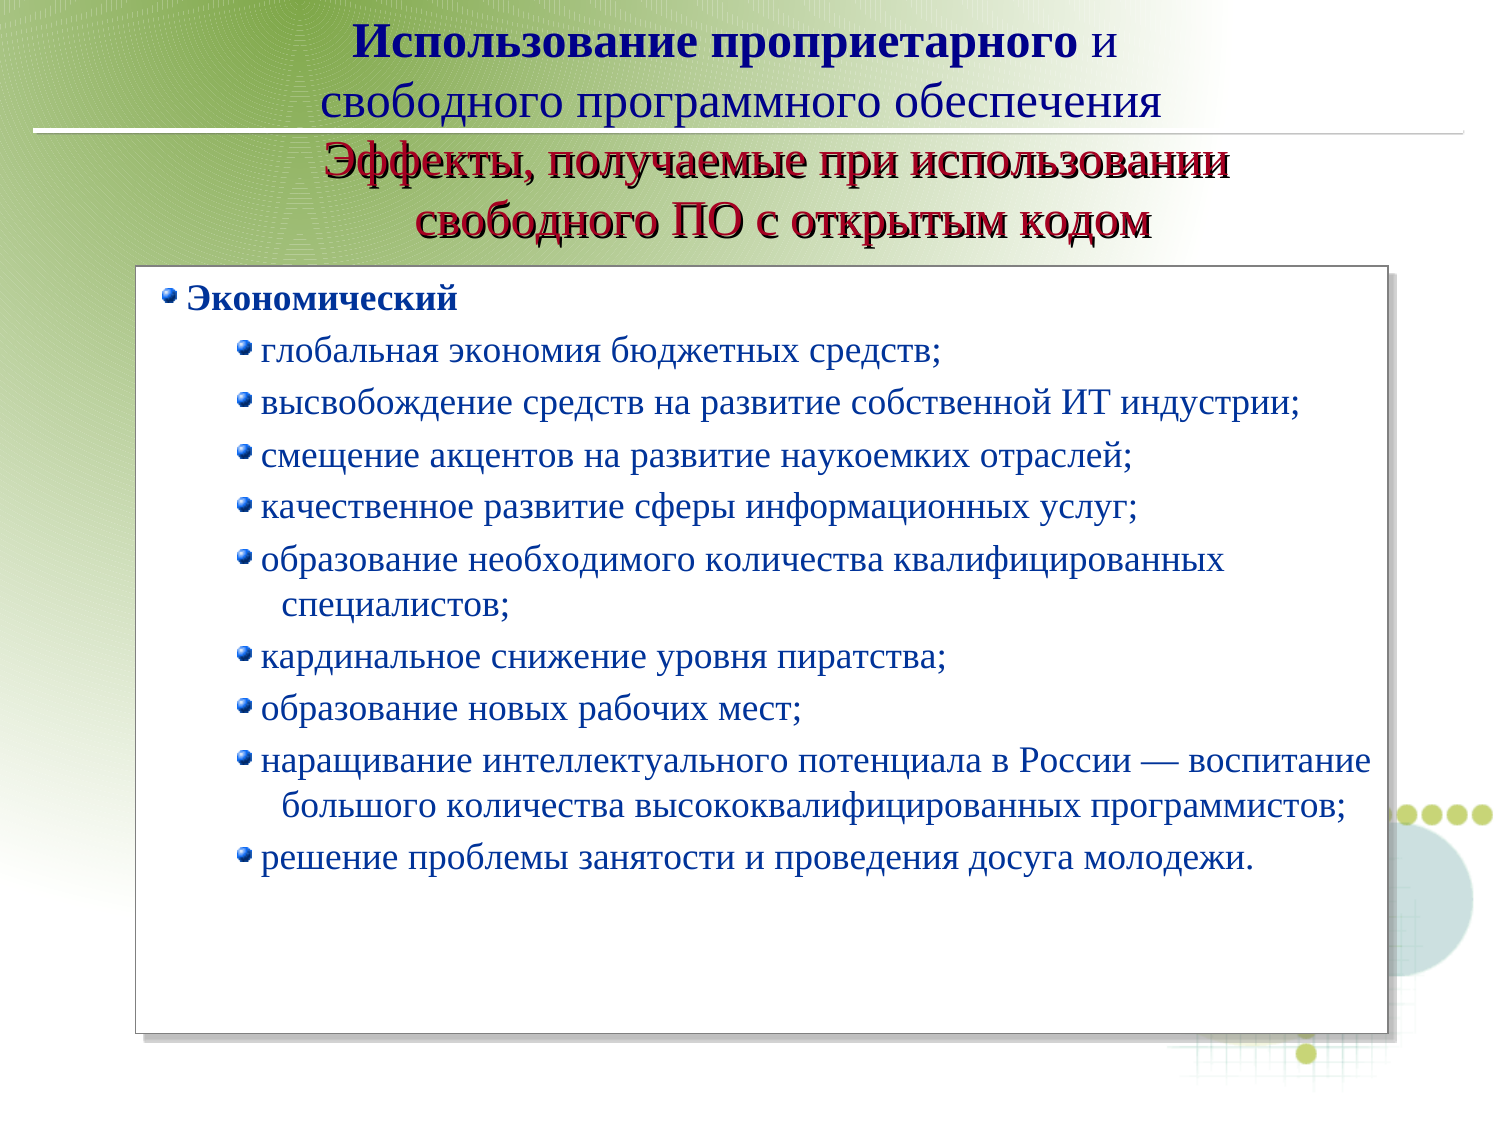

Использование проприетарного и
свободного программного обеспечения
Эффекты, получаемые при использовании
свободного ПО с открытым кодом
 Экономический
 глобальная экономия бюджетных средств;
 высвобождение средств на развитие собственной ИТ индустрии;
 смещение акцентов на развитие наукоемких отраслей;
 качественное развитие сферы информационных услуг;
 образование необходимого количества квалифицированных специалистов;
 кардинальное снижение уровня пиратства;
 образование новых рабочих мест;
 наращивание интеллектуального потенциала в России — воспитание большого количества высококвалифицированных программистов;
 решение проблемы занятости и проведения досуга молодежи.